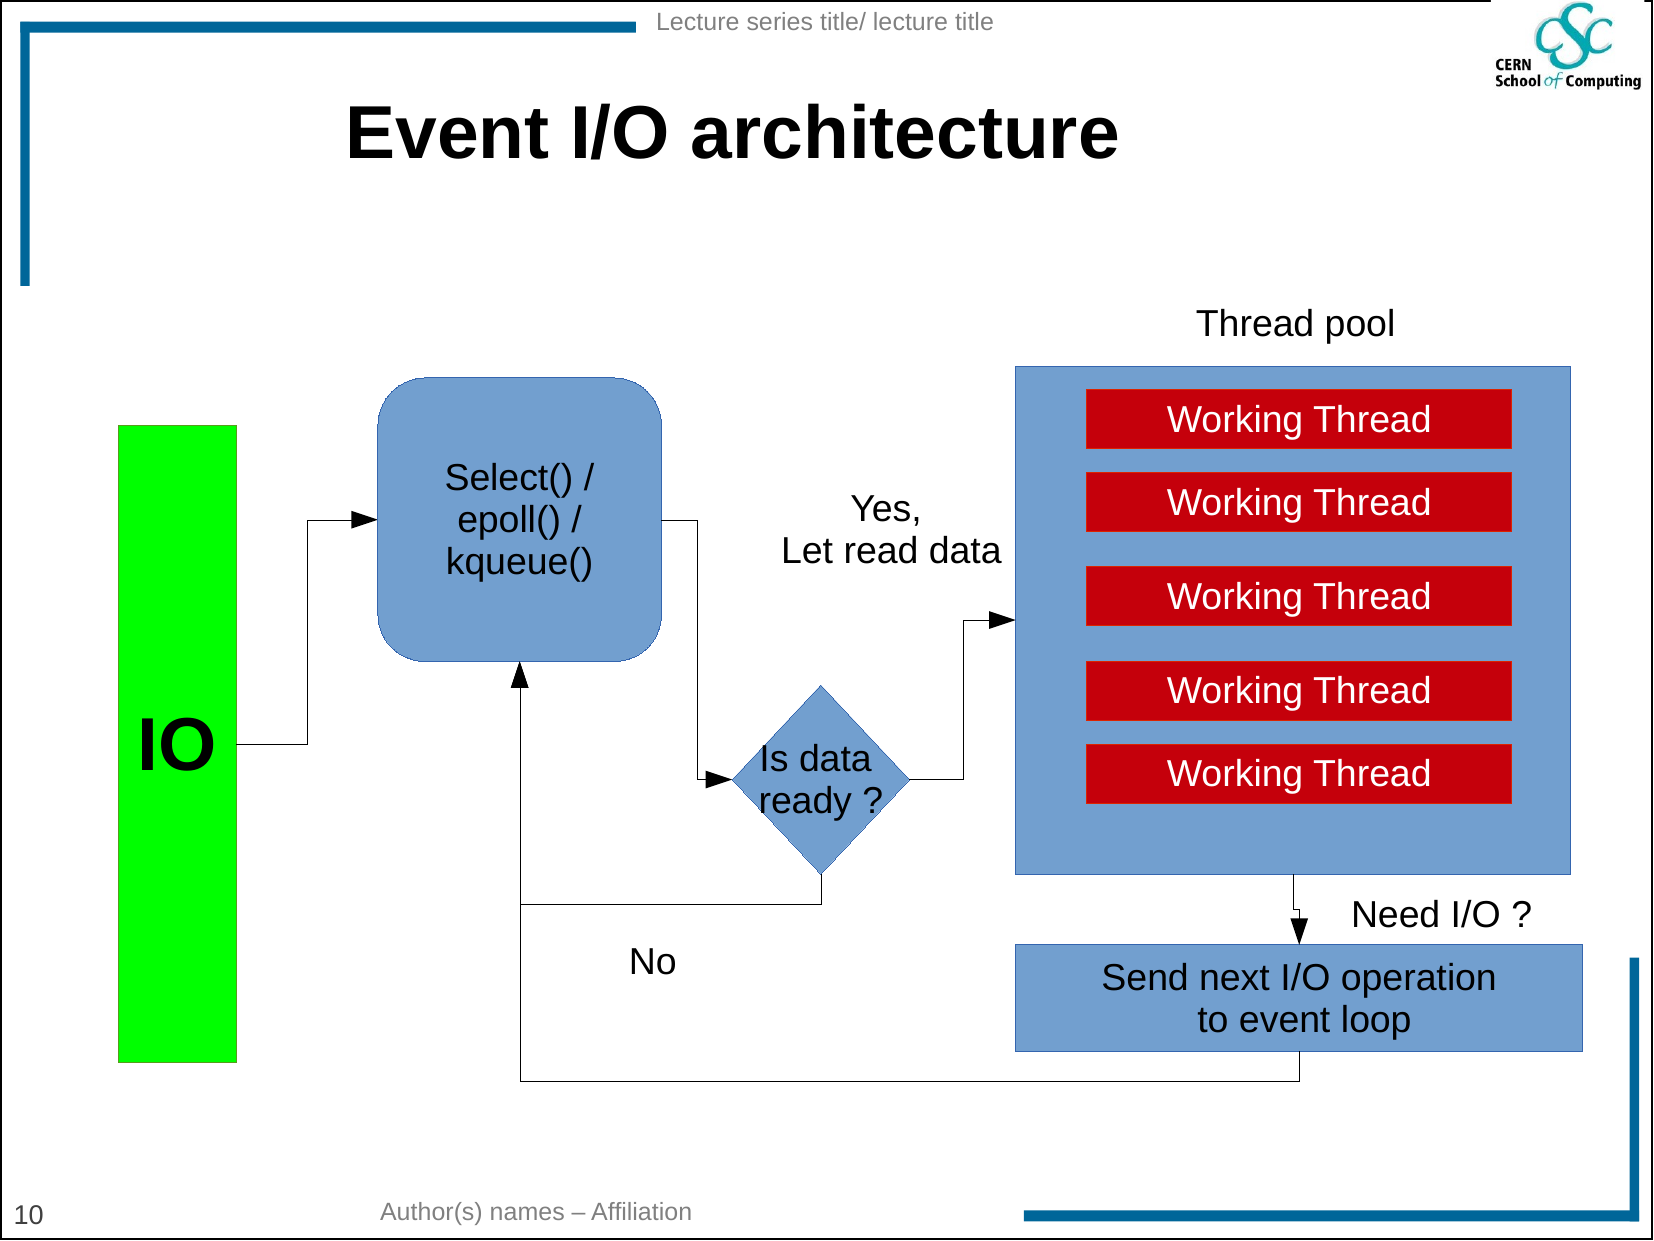

Event I/O architecture
Thread pool
Select() /
epoll() /
kqueue()
Working Thread
IO
Working Thread
Yes,
 Let read data
Working Thread
Working Thread
Is data
ready ?
Working Thread
Need I/O ?
No
Send next I/O operation
 to event loop